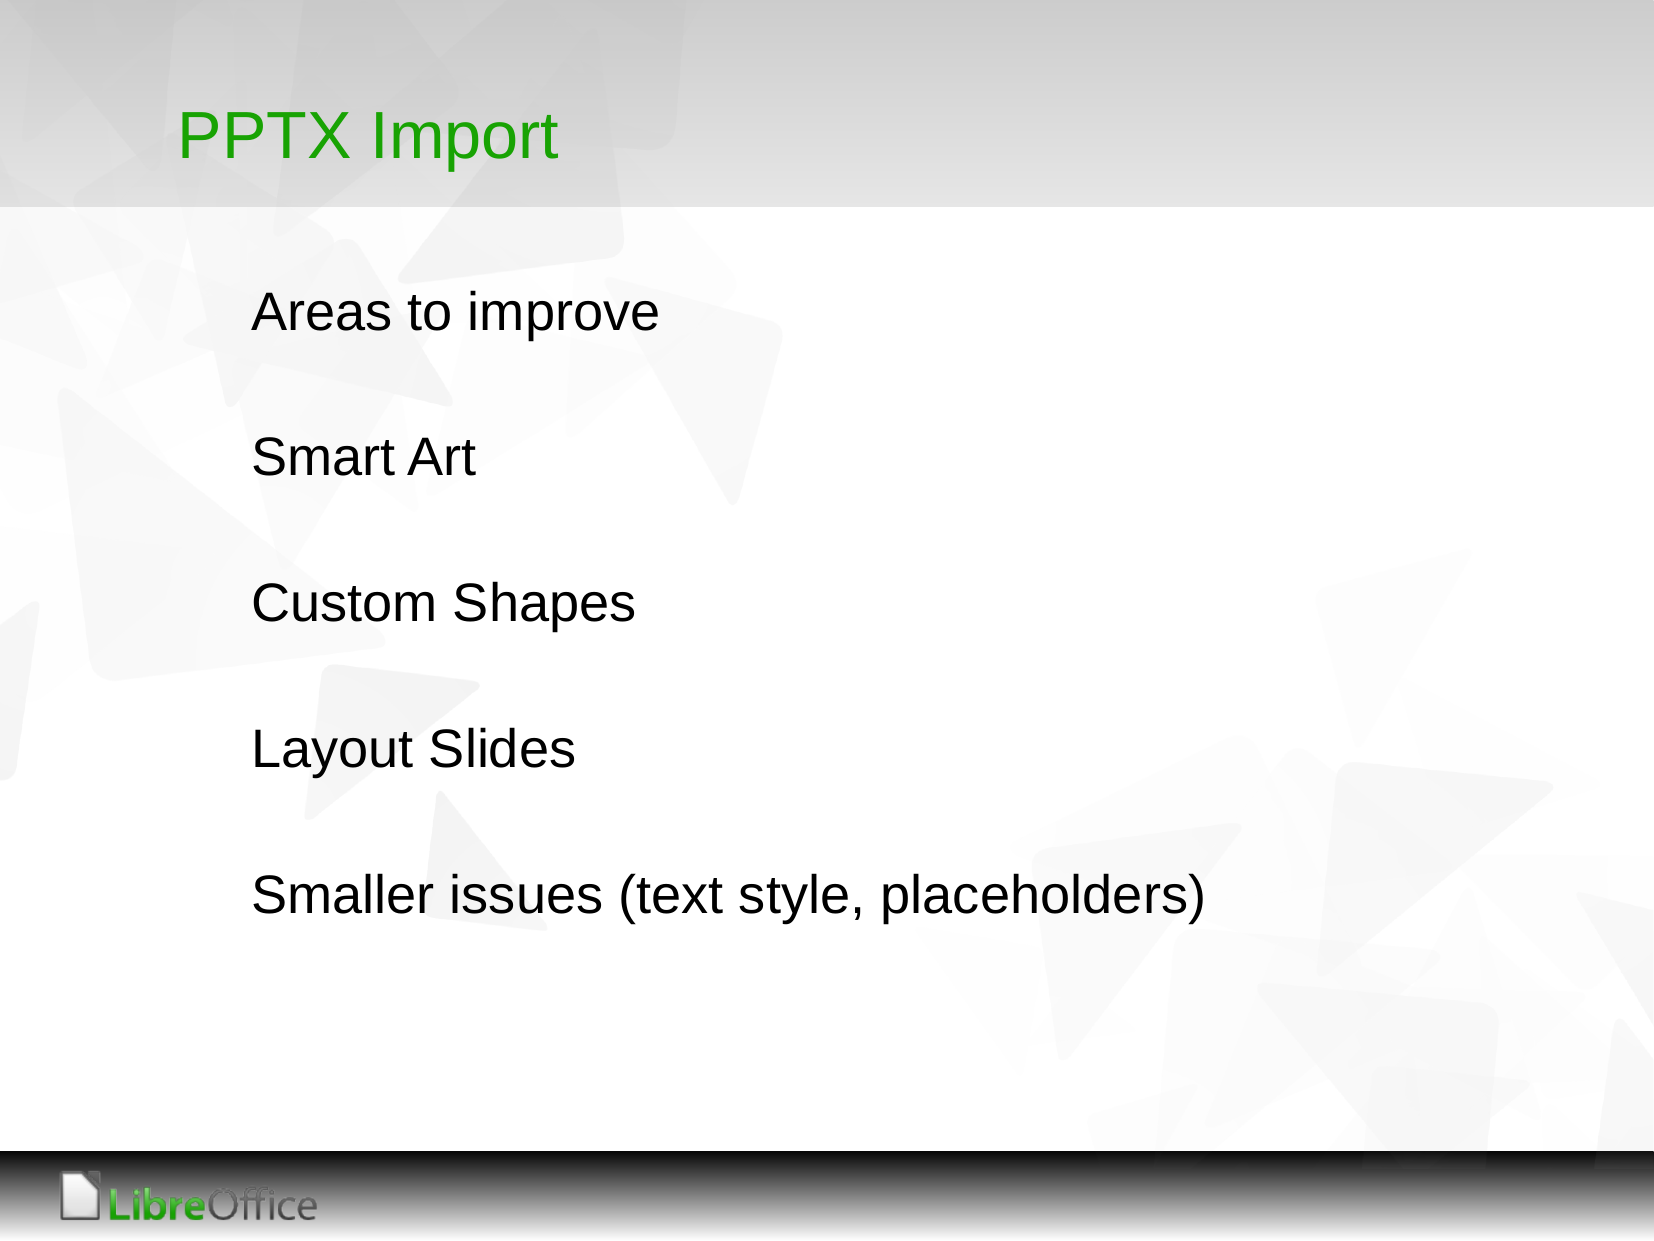

# PPTX Import
Areas to improve
Smart Art
Custom Shapes
Layout Slides
Smaller issues (text style, placeholders)